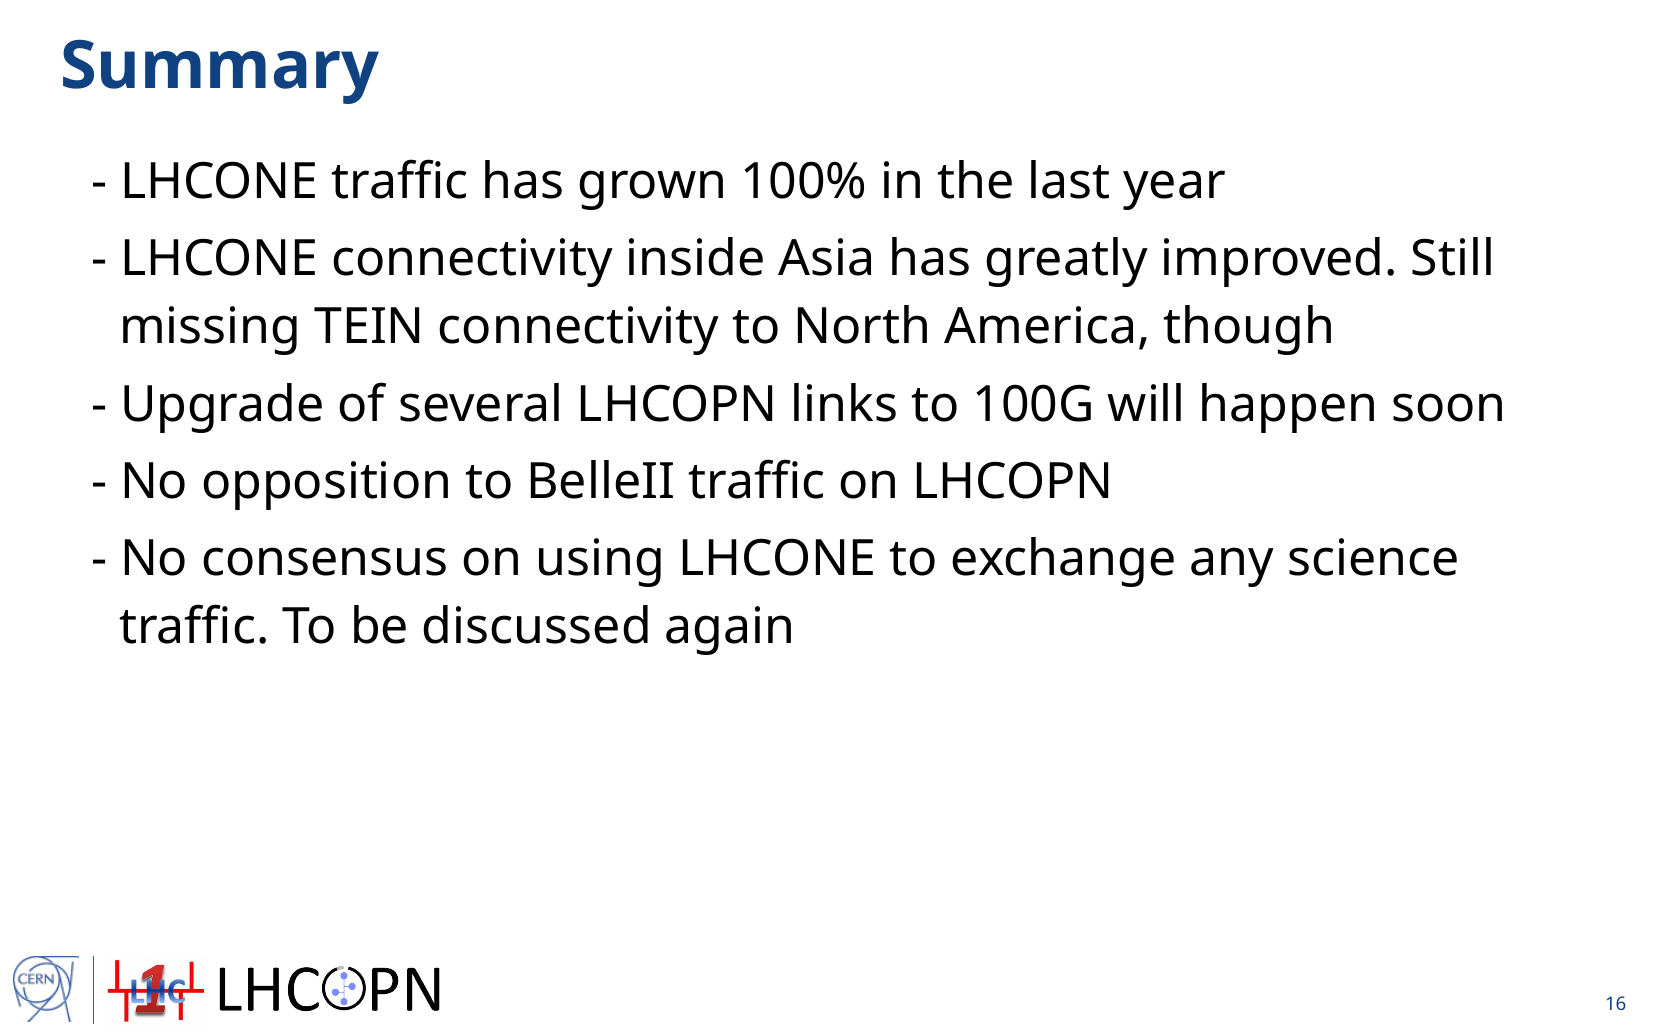

# Summary
- LHCONE traffic has grown 100% in the last year
- LHCONE connectivity inside Asia has greatly improved. Still missing TEIN connectivity to North America, though
- Upgrade of several LHCOPN links to 100G will happen soon
- No opposition to BelleII traffic on LHCOPN
- No consensus on using LHCONE to exchange any science traffic. To be discussed again